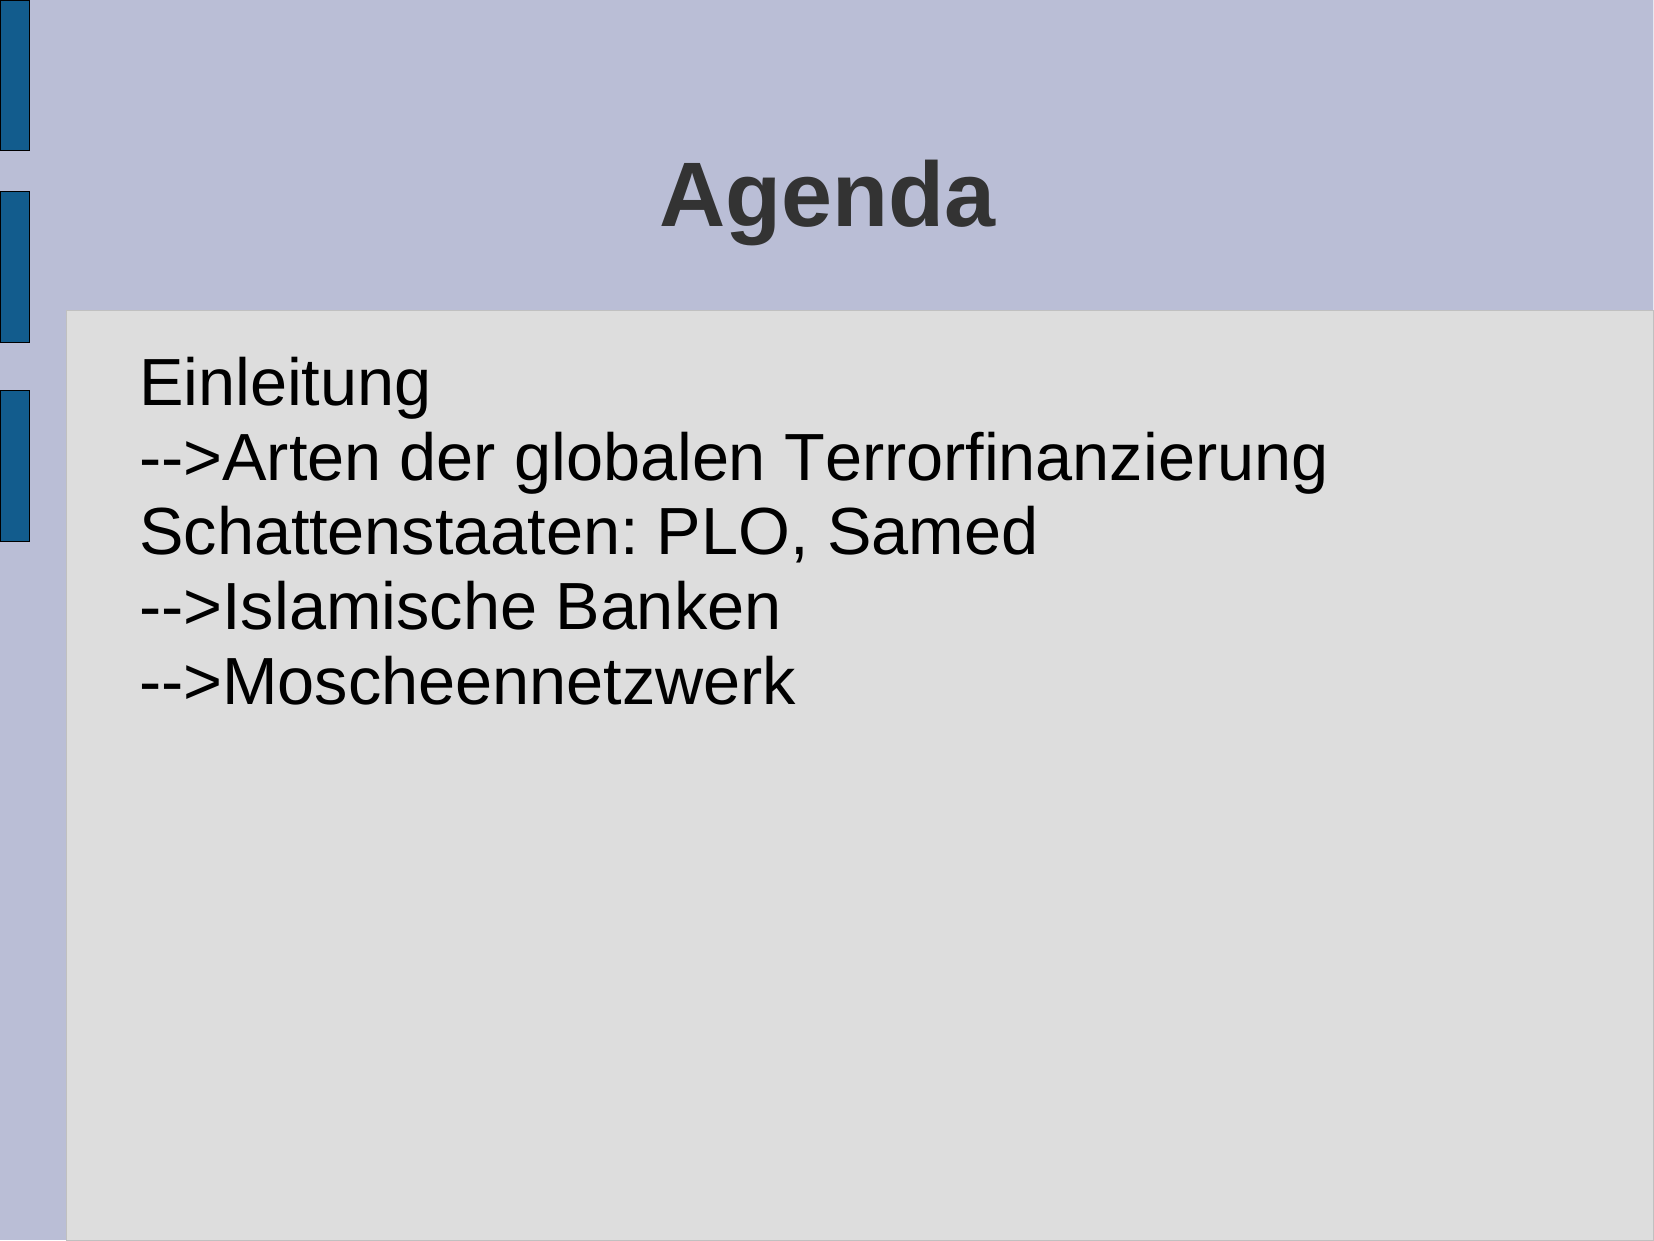

# Agenda
Einleitung
-->Arten der globalen Terrorfinanzierung
Schattenstaaten: PLO, Samed
-->Islamische Banken
-->Moscheennetzwerk